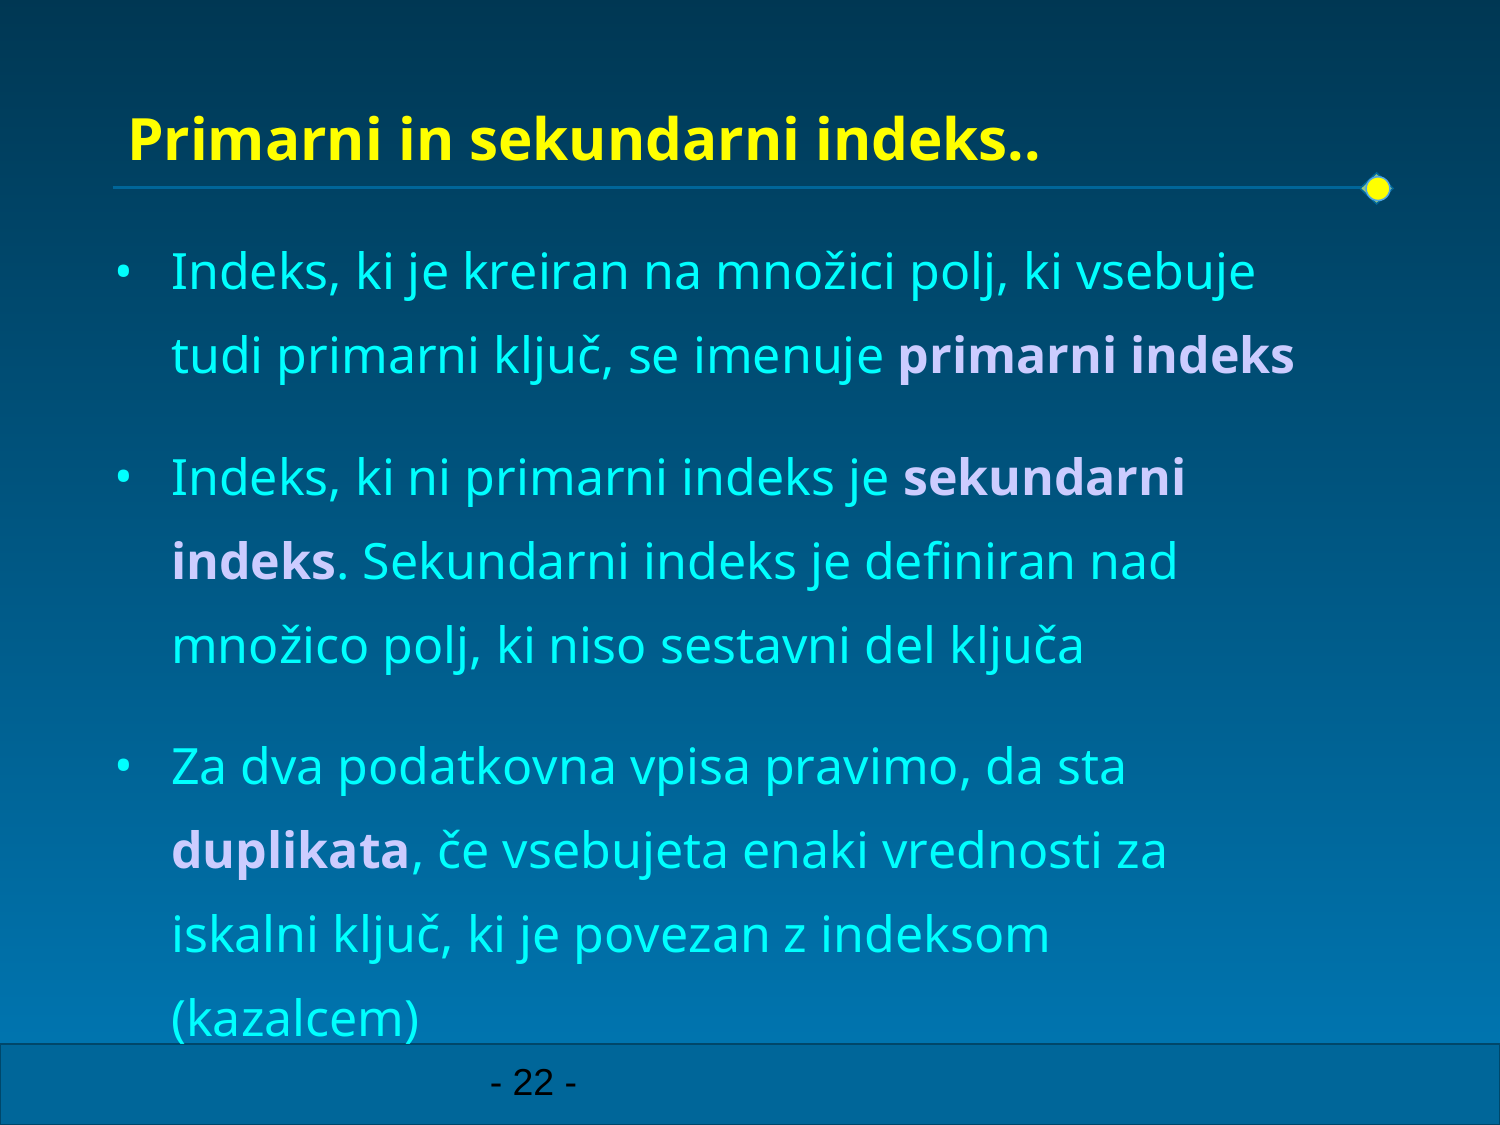

# Primarni in sekundarni indeks..
Indeks, ki je kreiran na množici polj, ki vsebuje tudi primarni ključ, se imenuje primarni indeks
Indeks, ki ni primarni indeks je sekundarni indeks. Sekundarni indeks je definiran nad množico polj, ki niso sestavni del ključa
Za dva podatkovna vpisa pravimo, da sta duplikata, če vsebujeta enaki vrednosti za iskalni ključ, ki je povezan z indeksom (kazalcem)